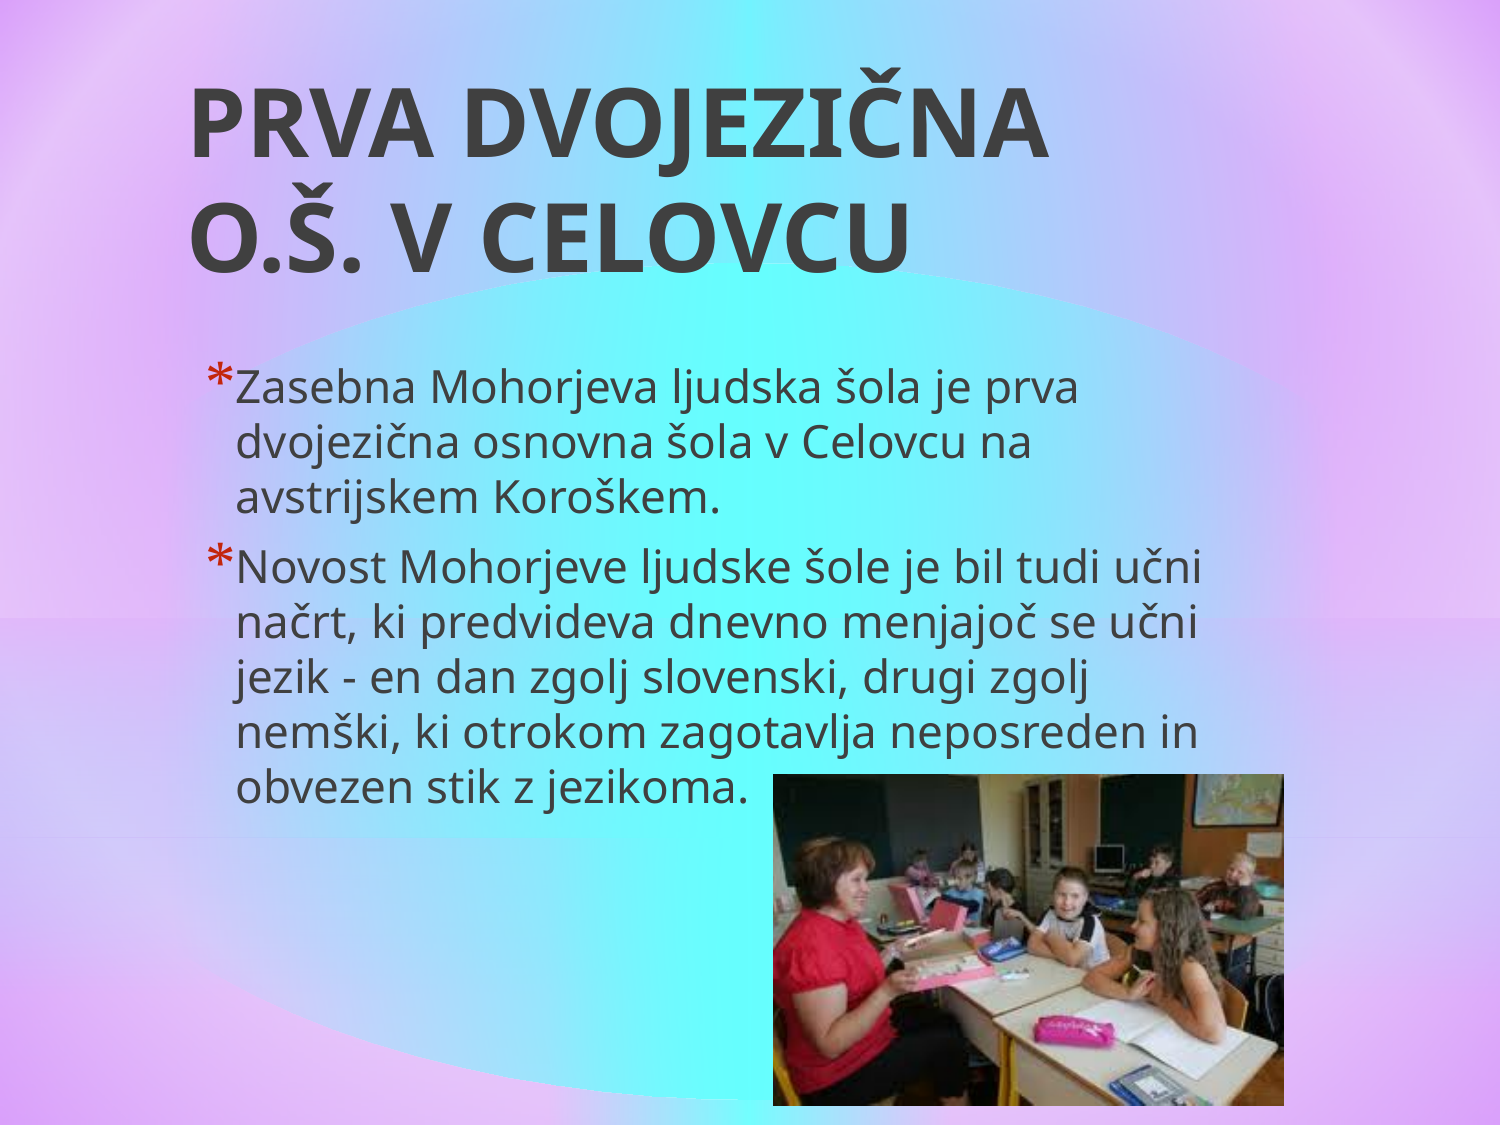

# PRVA DVOJEZIČNA O.Š. V CELOVCU
Zasebna Mohorjeva ljudska šola je prva dvojezična osnovna šola v Celovcu na avstrijskem Koroškem.
Novost Mohorjeve ljudske šole je bil tudi učni načrt, ki predvideva dnevno menjajoč se učni jezik - en dan zgolj slovenski, drugi zgolj nemški, ki otrokom zagotavlja neposreden in obvezen stik z jezikoma.